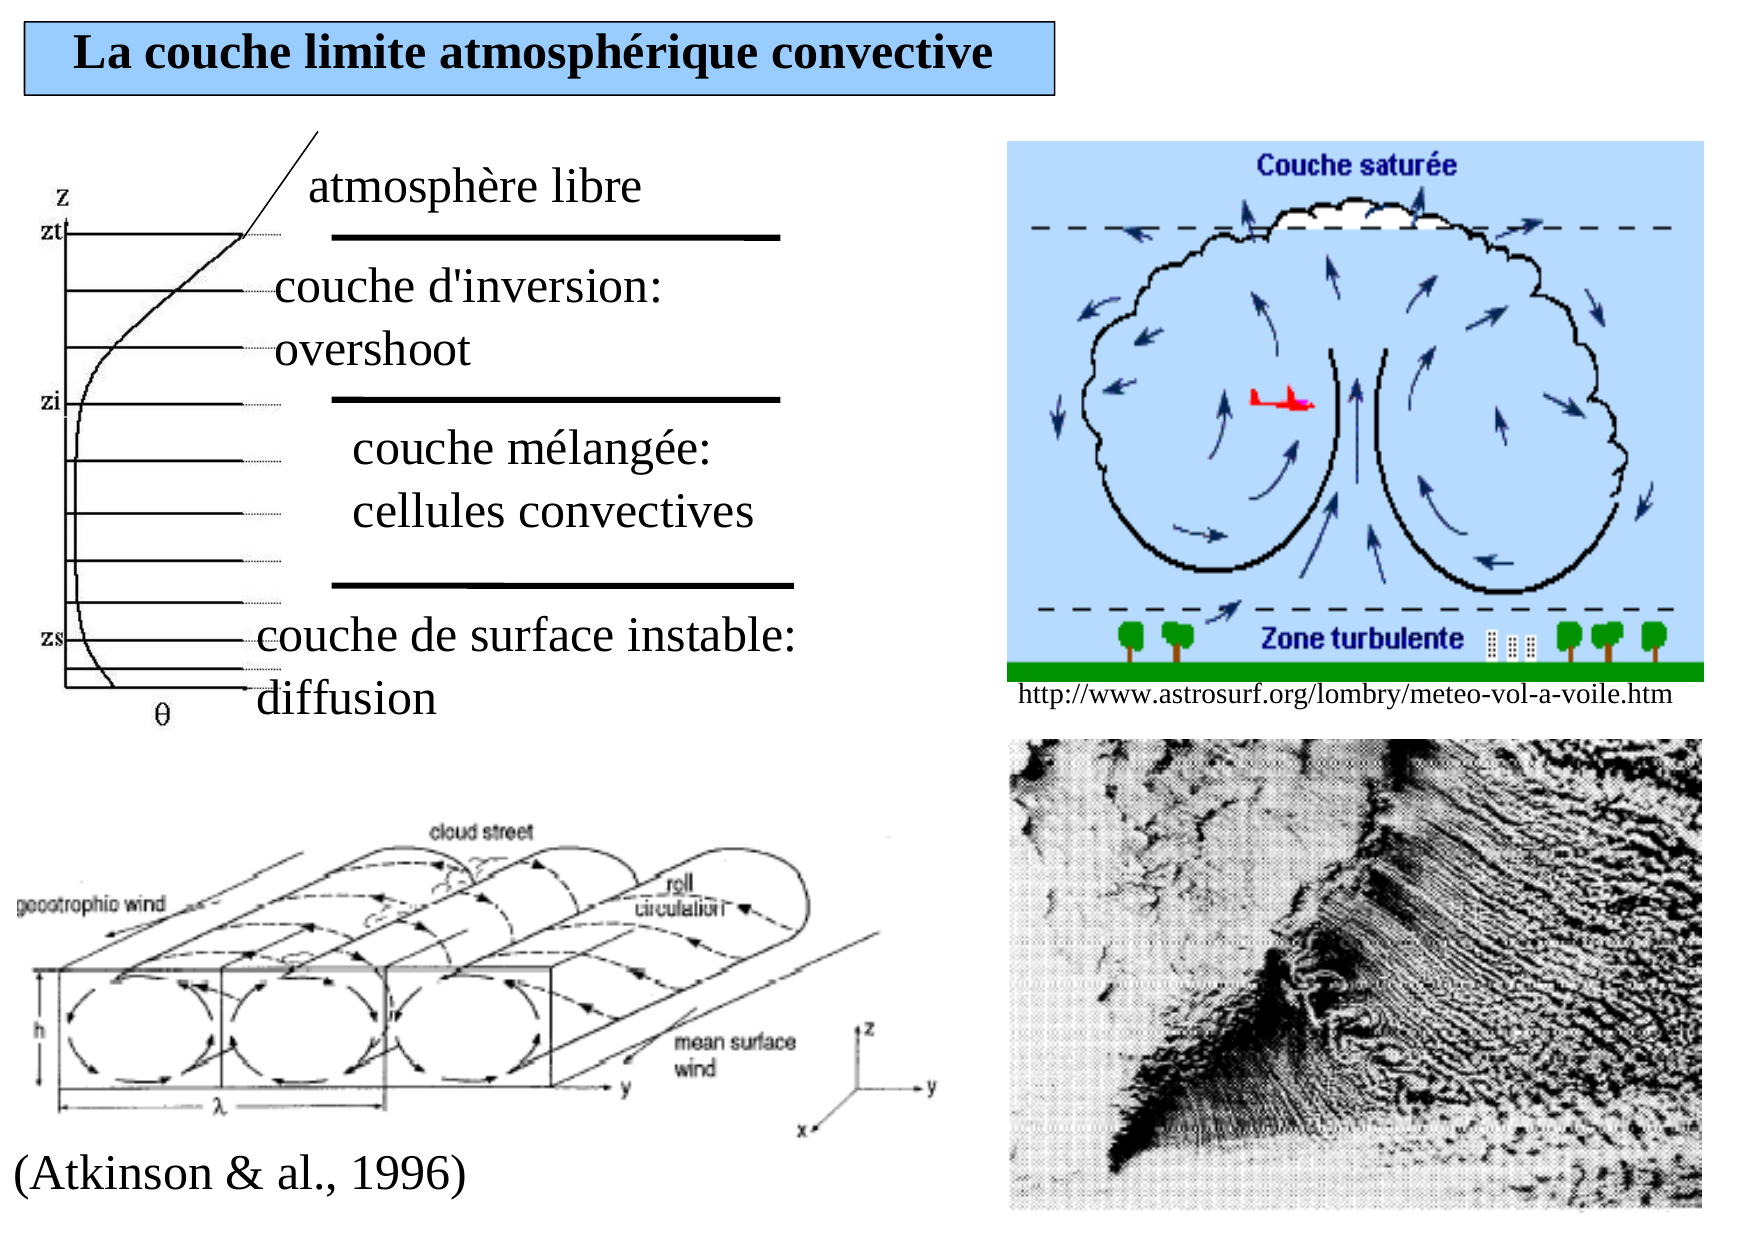

La couche limite atmosphérique convective
atmosphère libre
couche d'inversion:
overshoot
couche mélangée:
cellules convectives
couche de surface instable:
diffusion
http://www.astrosurf.org/lombry/meteo-vol-a-voile.htm
(Atkinson & al., 1996)